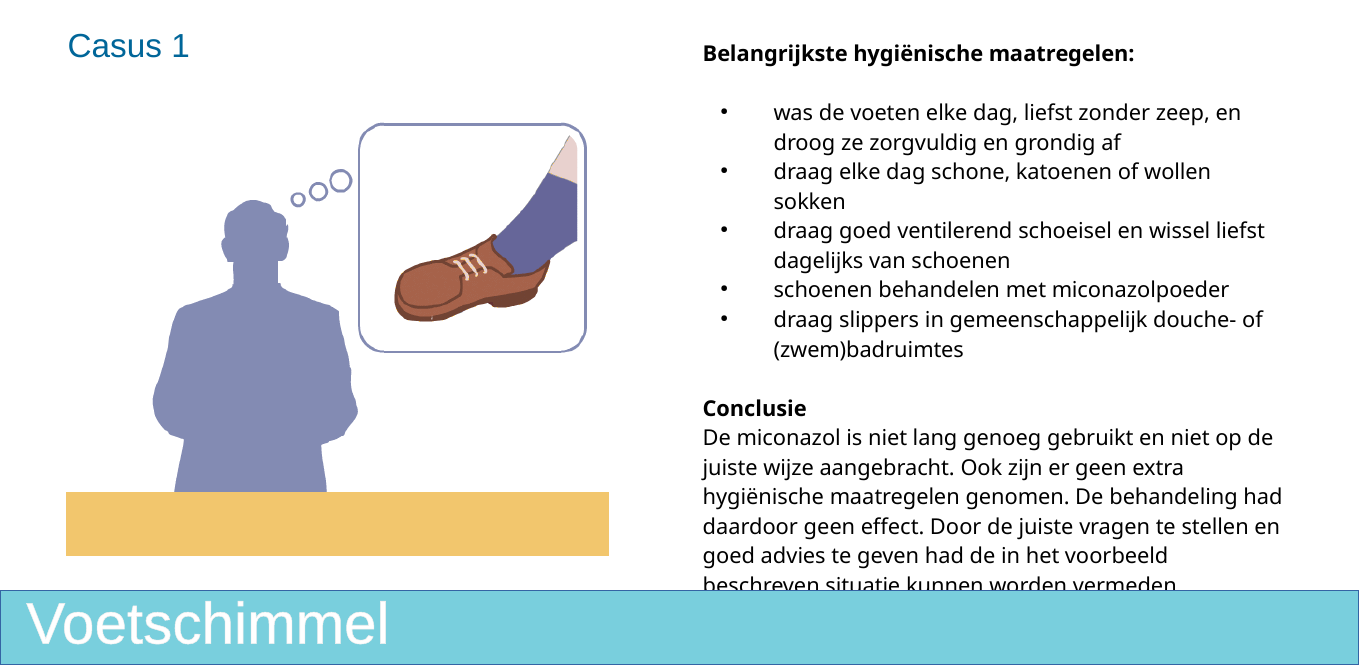

# Casus 1
Belangrijkste hygiënische maatregelen:
was de voeten elke dag, liefst zonder zeep, en droog ze zorgvuldig en grondig af
draag elke dag schone, katoenen of wollen sokken
draag goed ventilerend schoeisel en wissel liefst dagelijks van schoenen
schoenen behandelen met miconazolpoeder
draag slippers in gemeenschappelijk douche- of (zwem)badruimtes
Conclusie
De miconazol is niet lang genoeg gebruikt en niet op de juiste wijze aangebracht. Ook zijn er geen extra hygiënische maatregelen genomen. De behandeling had daardoor geen effect. Door de juiste vragen te stellen en goed advies te geven had de in het voorbeeld beschreven situatie kunnen worden vermeden.
Voetschimmel